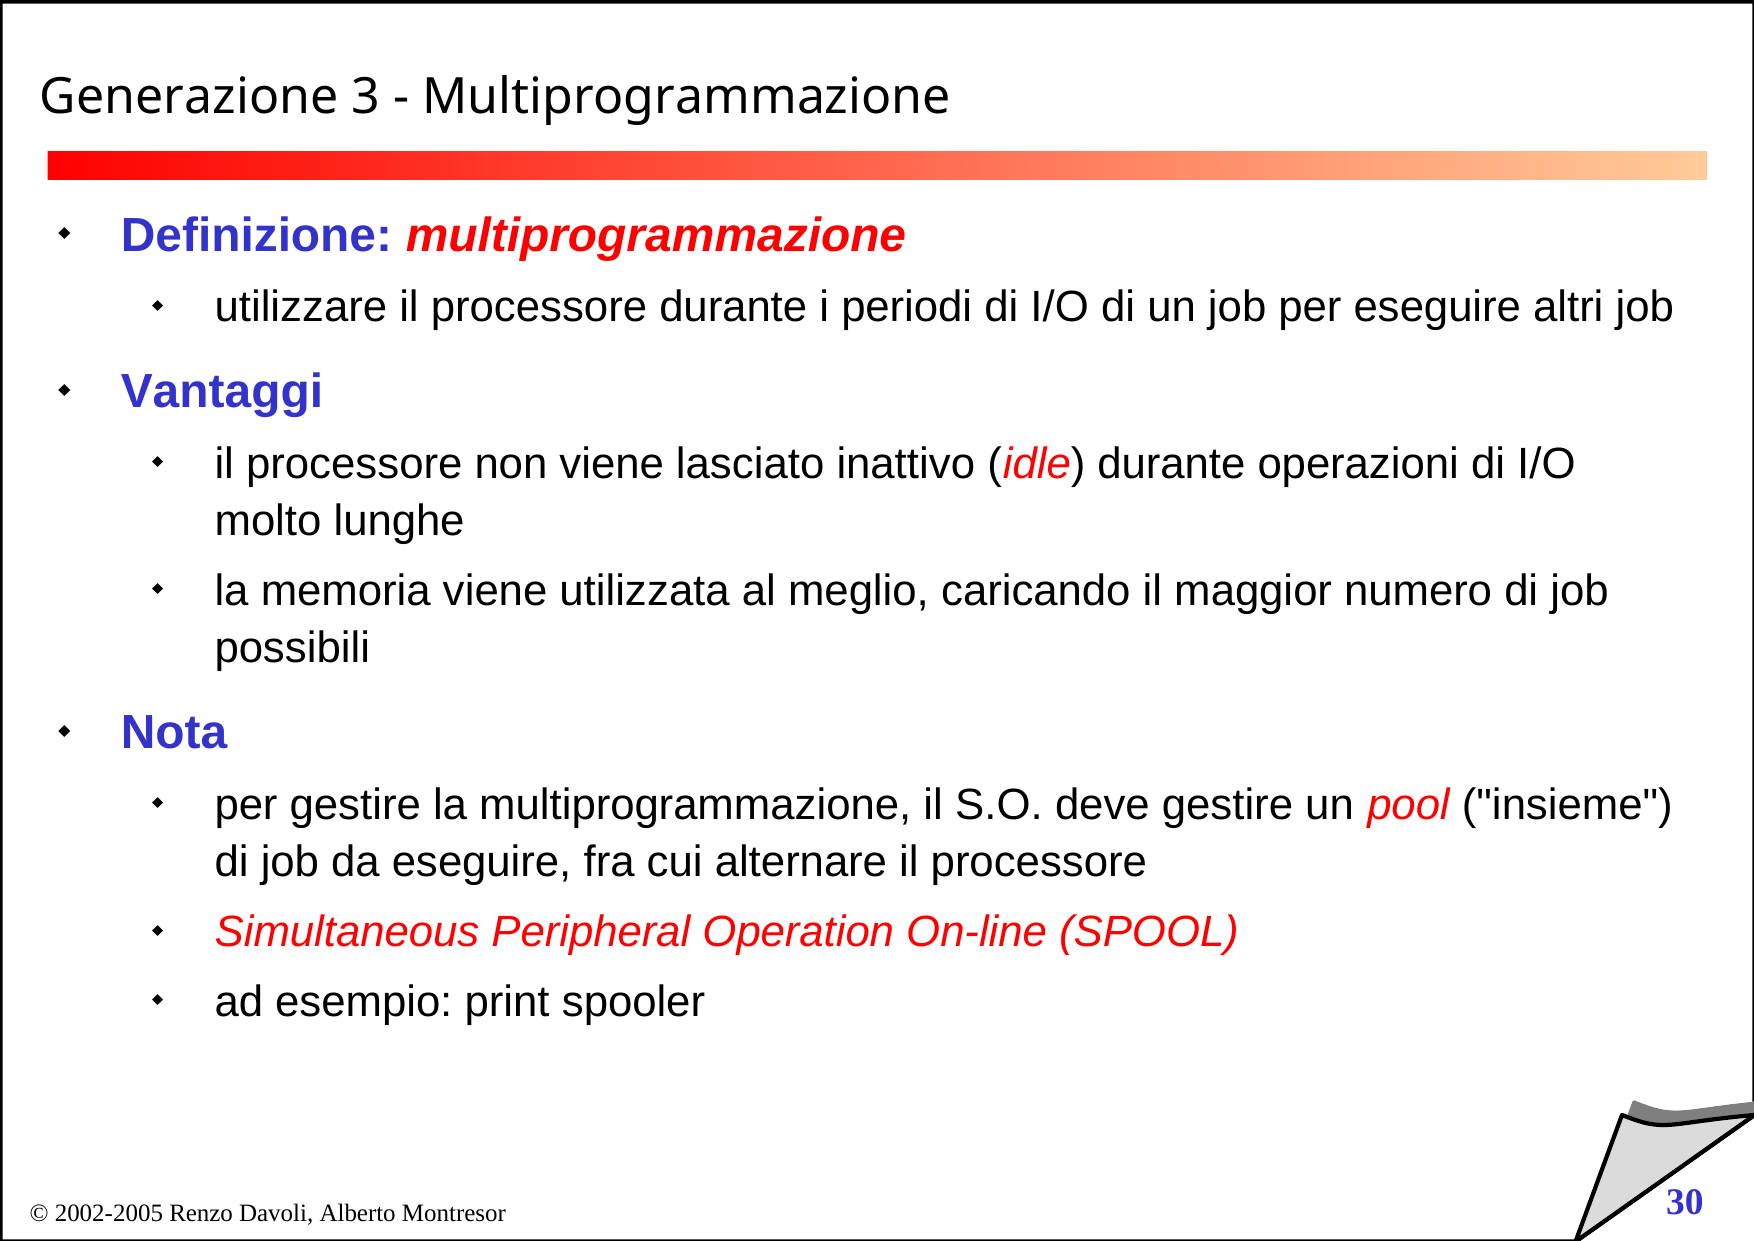

# Generazione 3 - Multiprogrammazione
Definizione: multiprogrammazione
utilizzare il processore durante i periodi di I/O di un job per eseguire altri job
Vantaggi
il processore non viene lasciato inattivo (idle) durante operazioni di I/O molto lunghe
la memoria viene utilizzata al meglio, caricando il maggior numero di job possibili
Nota
per gestire la multiprogrammazione, il S.O. deve gestire un pool ("insieme") di job da eseguire, fra cui alternare il processore
Simultaneous Peripheral Operation On-line (SPOOL)
ad esempio: print spooler